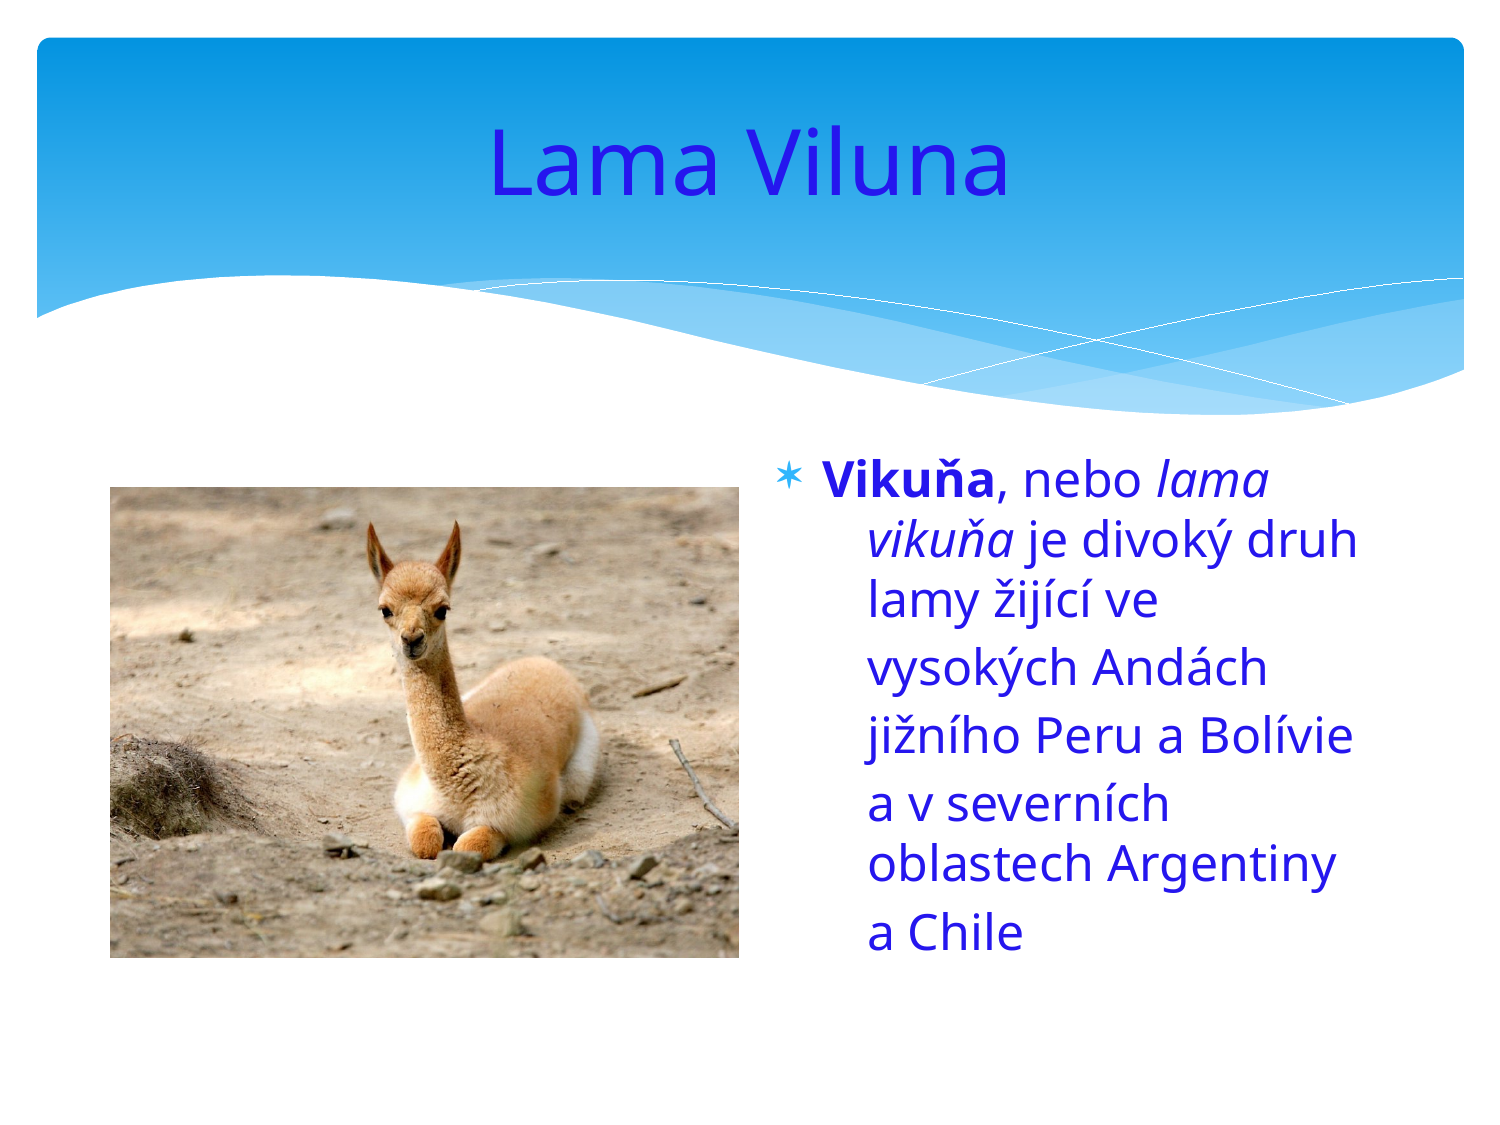

# Lama Viluna
Vikuňa, nebo lama vikuňa je divoký druh lamy žijící ve vysokých Andách jižního Peru a Bolívie a v severních oblastech Argentiny a Chile